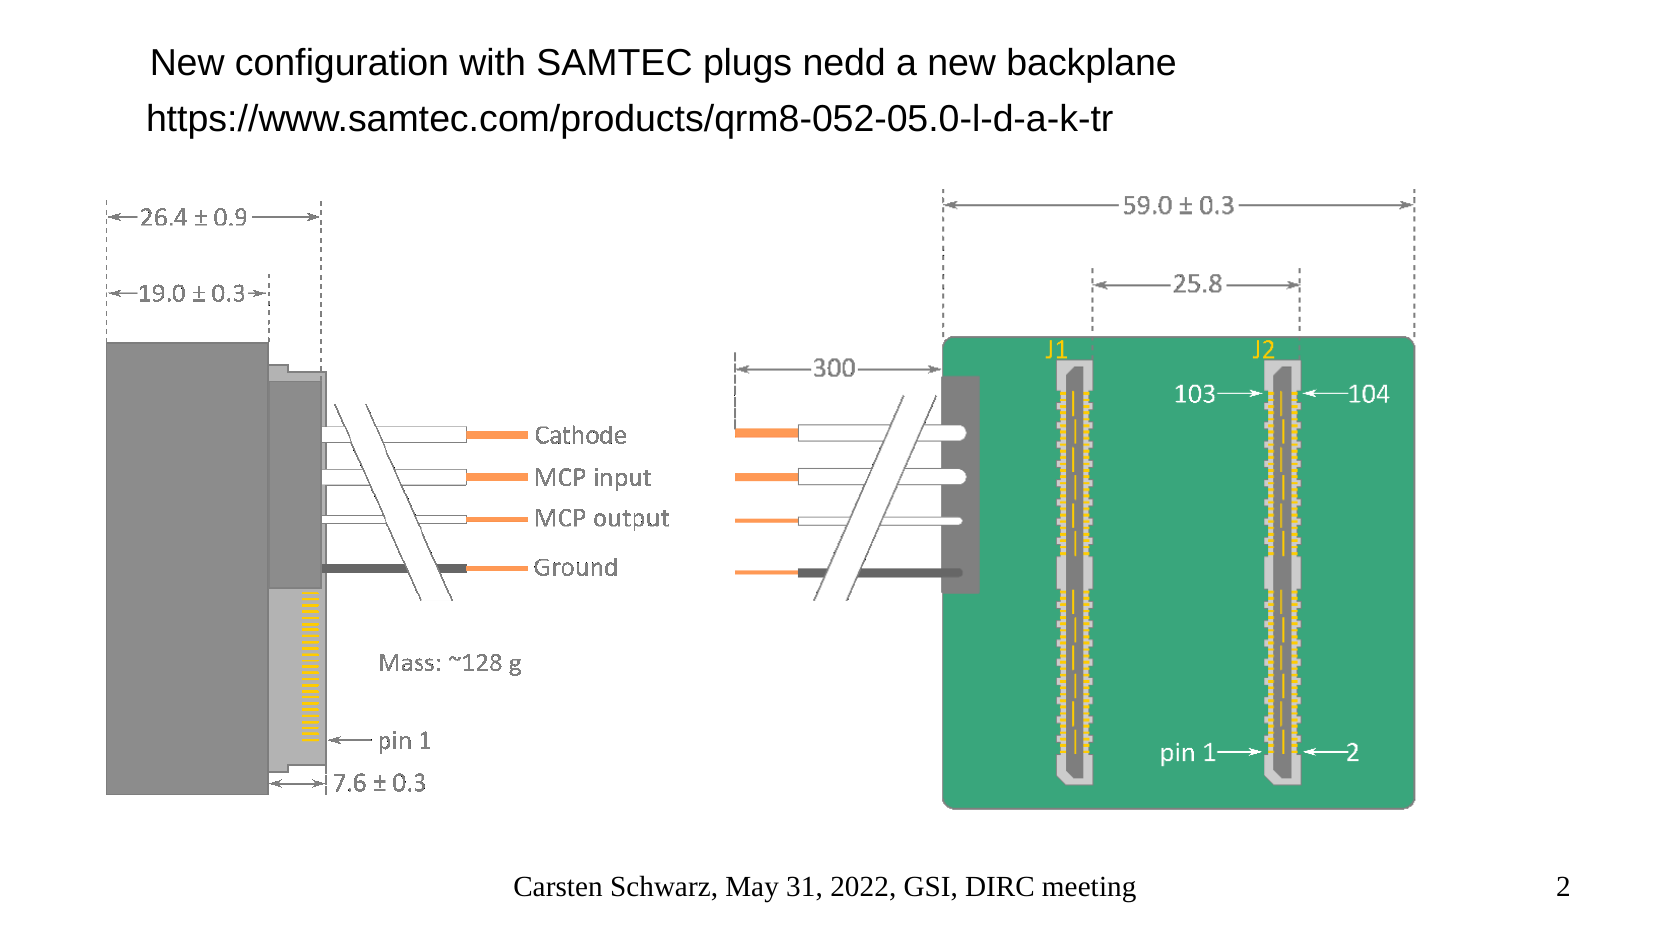

New configuration with SAMTEC plugs nedd a new backplane
 https://www.samtec.com/products/qrm8-052-05.0-l-d-a-k-tr
2